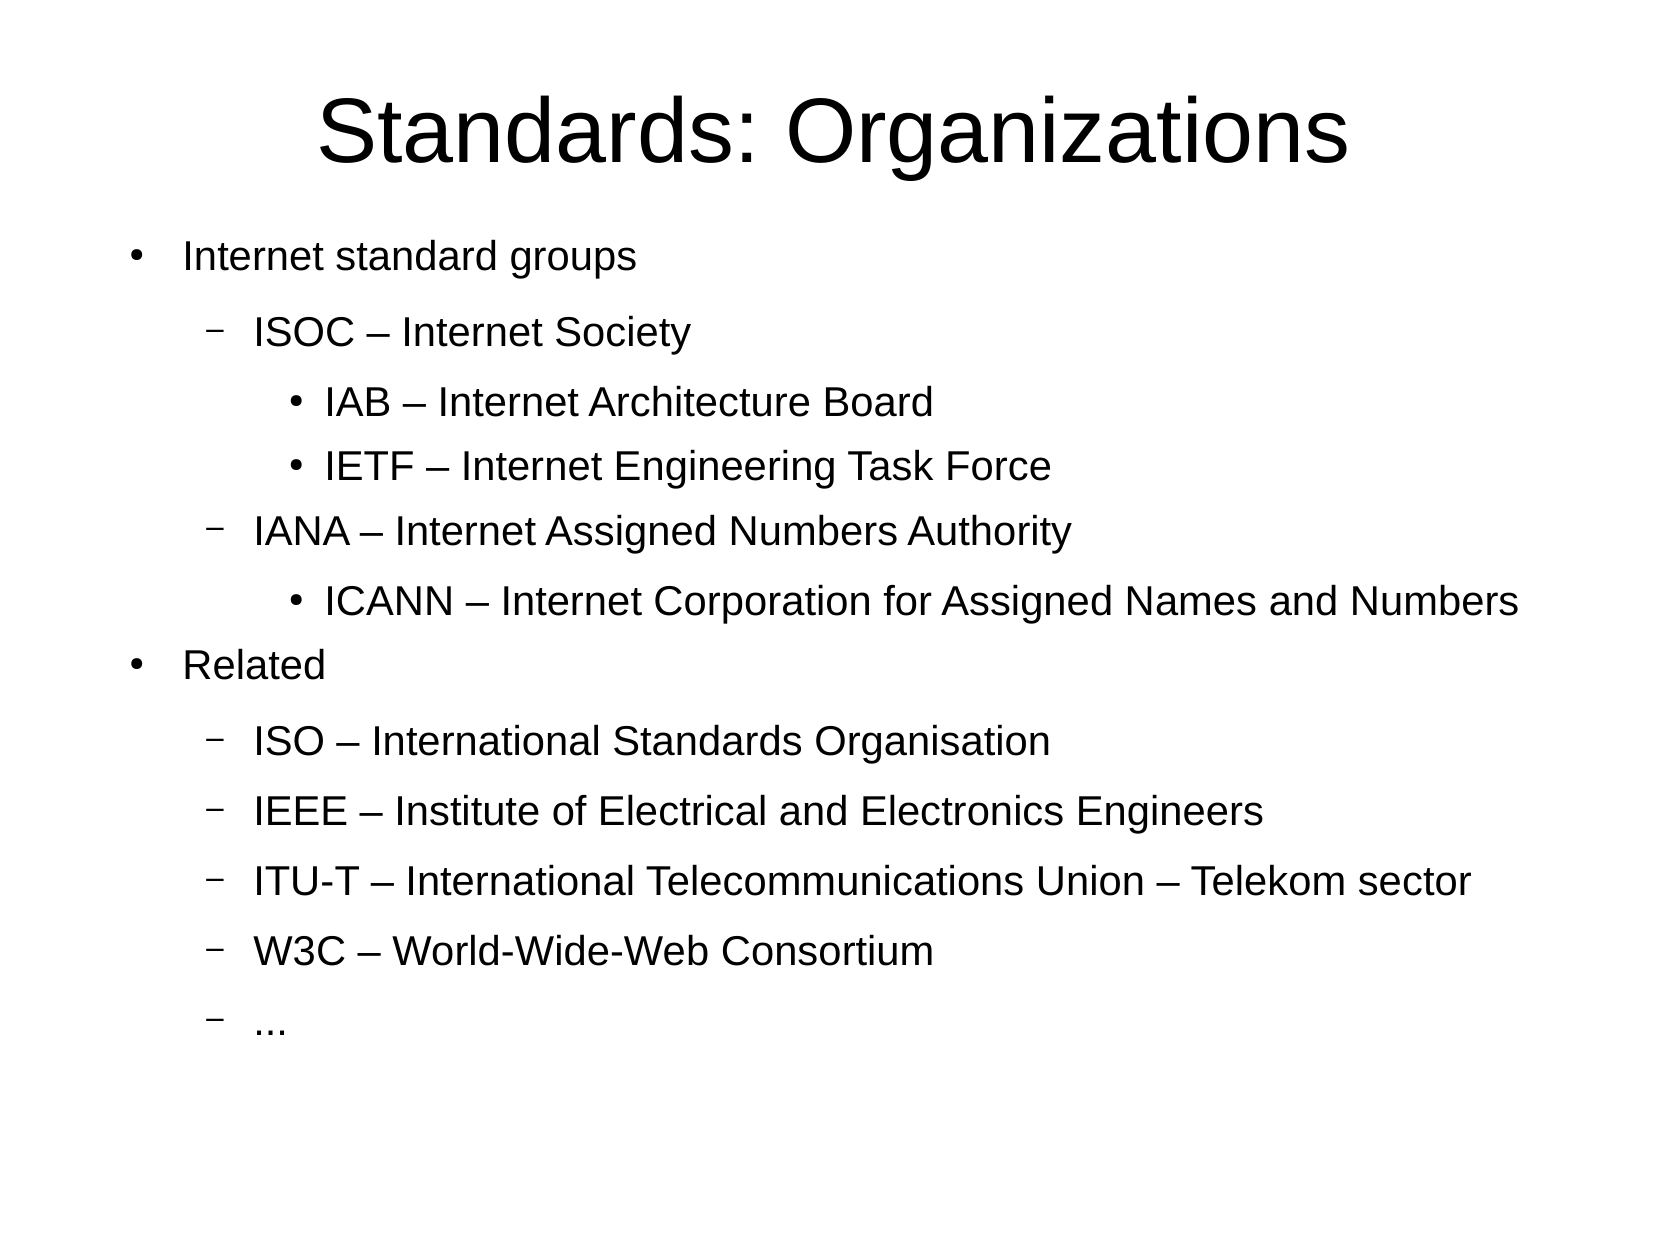

# Standards: Organizations
Internet standard groups
ISOC – Internet Society
IAB – Internet Architecture Board
IETF – Internet Engineering Task Force
IANA – Internet Assigned Numbers Authority
ICANN – Internet Corporation for Assigned Names and Numbers
Related
ISO – International Standards Organisation
IEEE – Institute of Electrical and Electronics Engineers
ITU-T – International Telecommunications Union – Telekom sector
W3C – World-Wide-Web Consortium
...